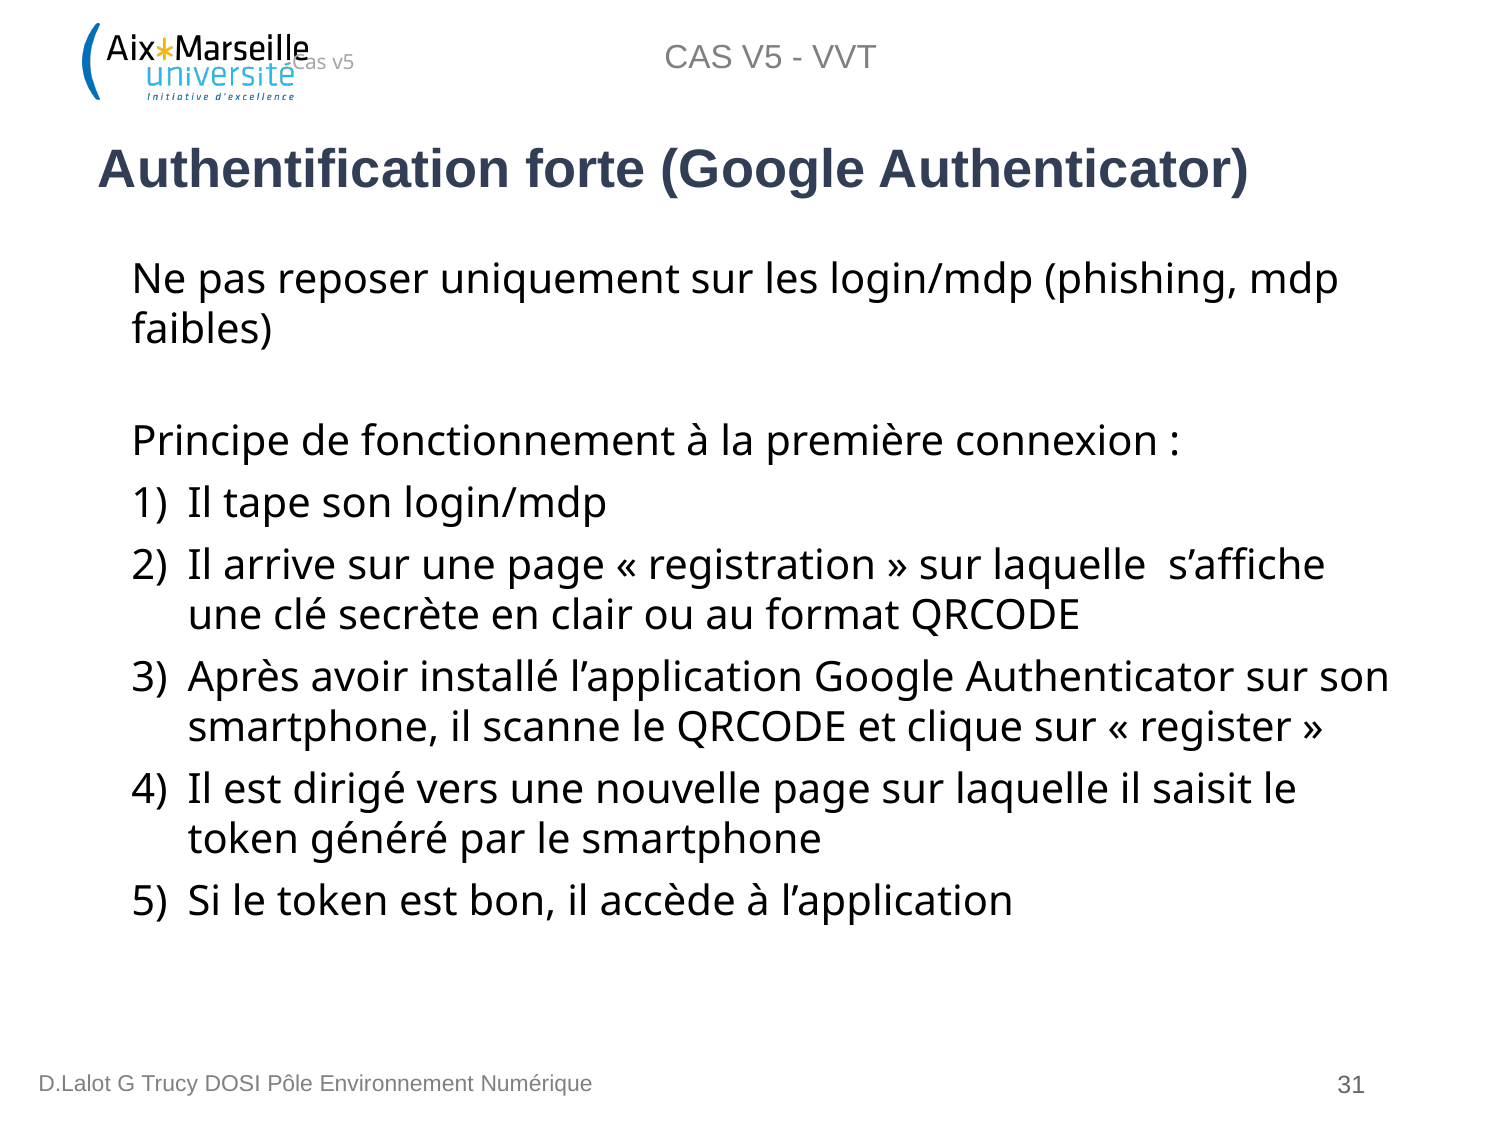

Cas v5
Authentification forte (Google Authenticator)
Ne pas reposer uniquement sur les login/mdp (phishing, mdp faibles)
Principe de fonctionnement à la première connexion :
Il tape son login/mdp
Il arrive sur une page « registration » sur laquelle s’affiche une clé secrète en clair ou au format QRCODE
Après avoir installé l’application Google Authenticator sur son smartphone, il scanne le QRCODE et clique sur « register »
Il est dirigé vers une nouvelle page sur laquelle il saisit le token généré par le smartphone
Si le token est bon, il accède à l’application